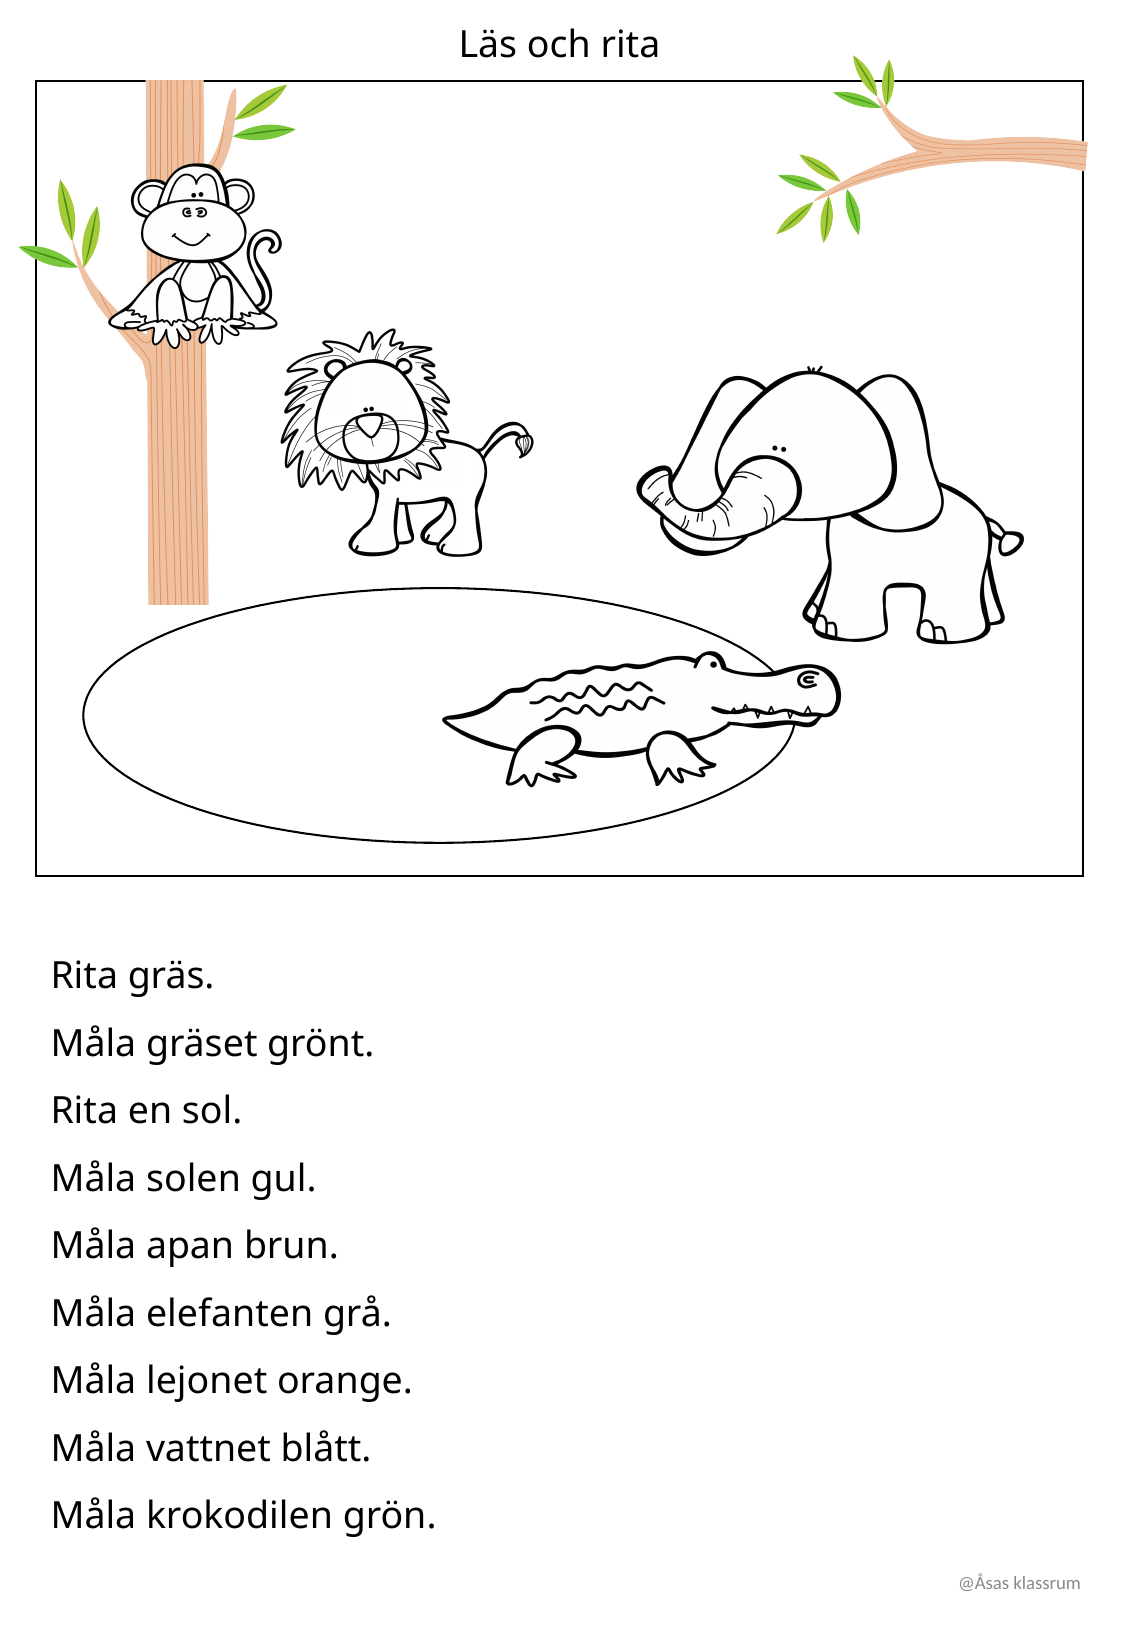

Läs och rita
Rita gräs.
Måla gräset grönt.
Rita en sol.
Måla solen gul.
Måla apan brun.
Måla elefanten grå.
Måla lejonet orange.
Måla vattnet blått.
Måla krokodilen grön.
@Åsas klassrum